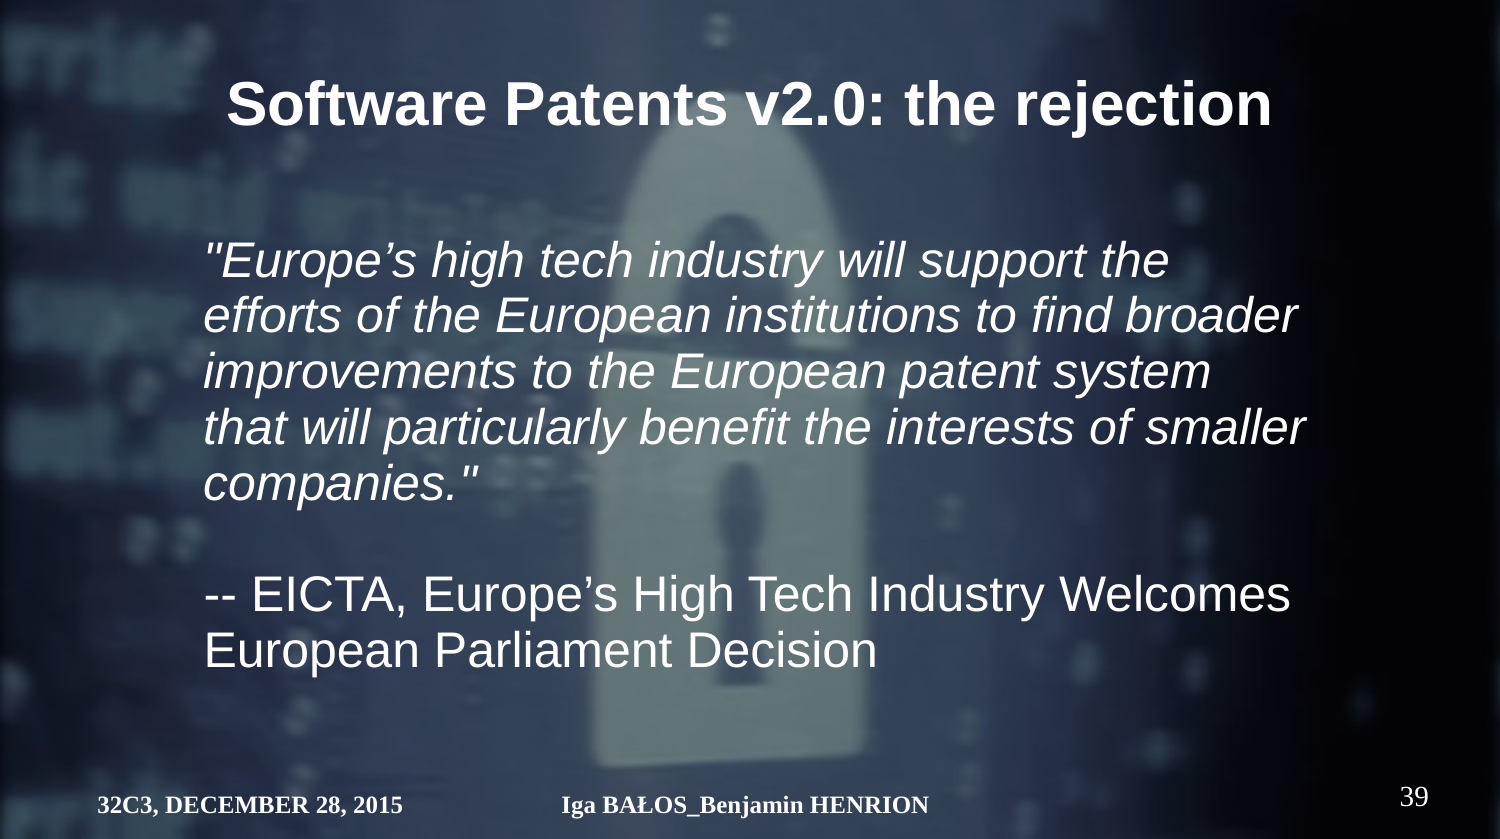

# Software Patents v2.0: the rejection
"Europe’s high tech industry will support the efforts of the European institutions to find broader improvements to the European patent system that will particularly benefit the interests of smaller companies."
-- EICTA, Europe’s High Tech Industry Welcomes European Parliament Decision
39
32C3, DECEMBER 22, 2015
Iga BAŁOS_Benjamin HENRION